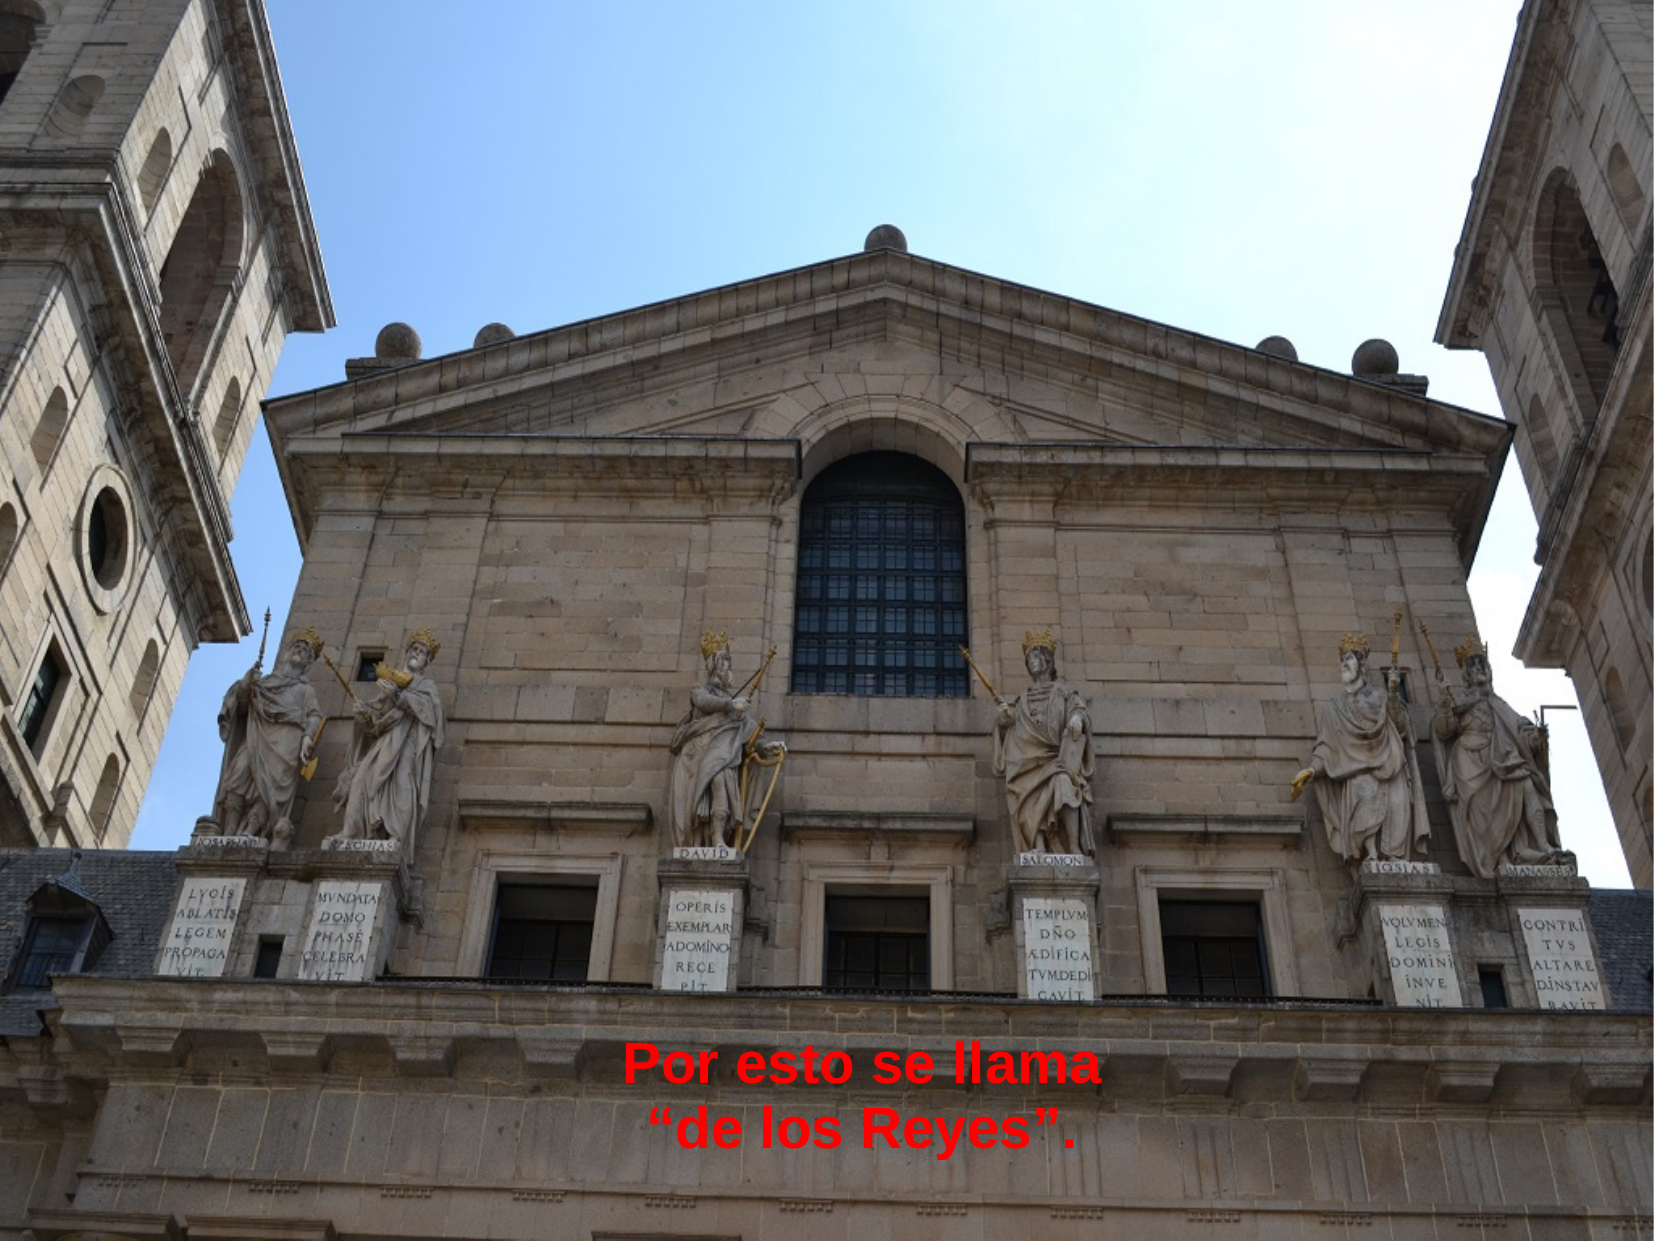

# Por esto se llama “de los Reyes”.